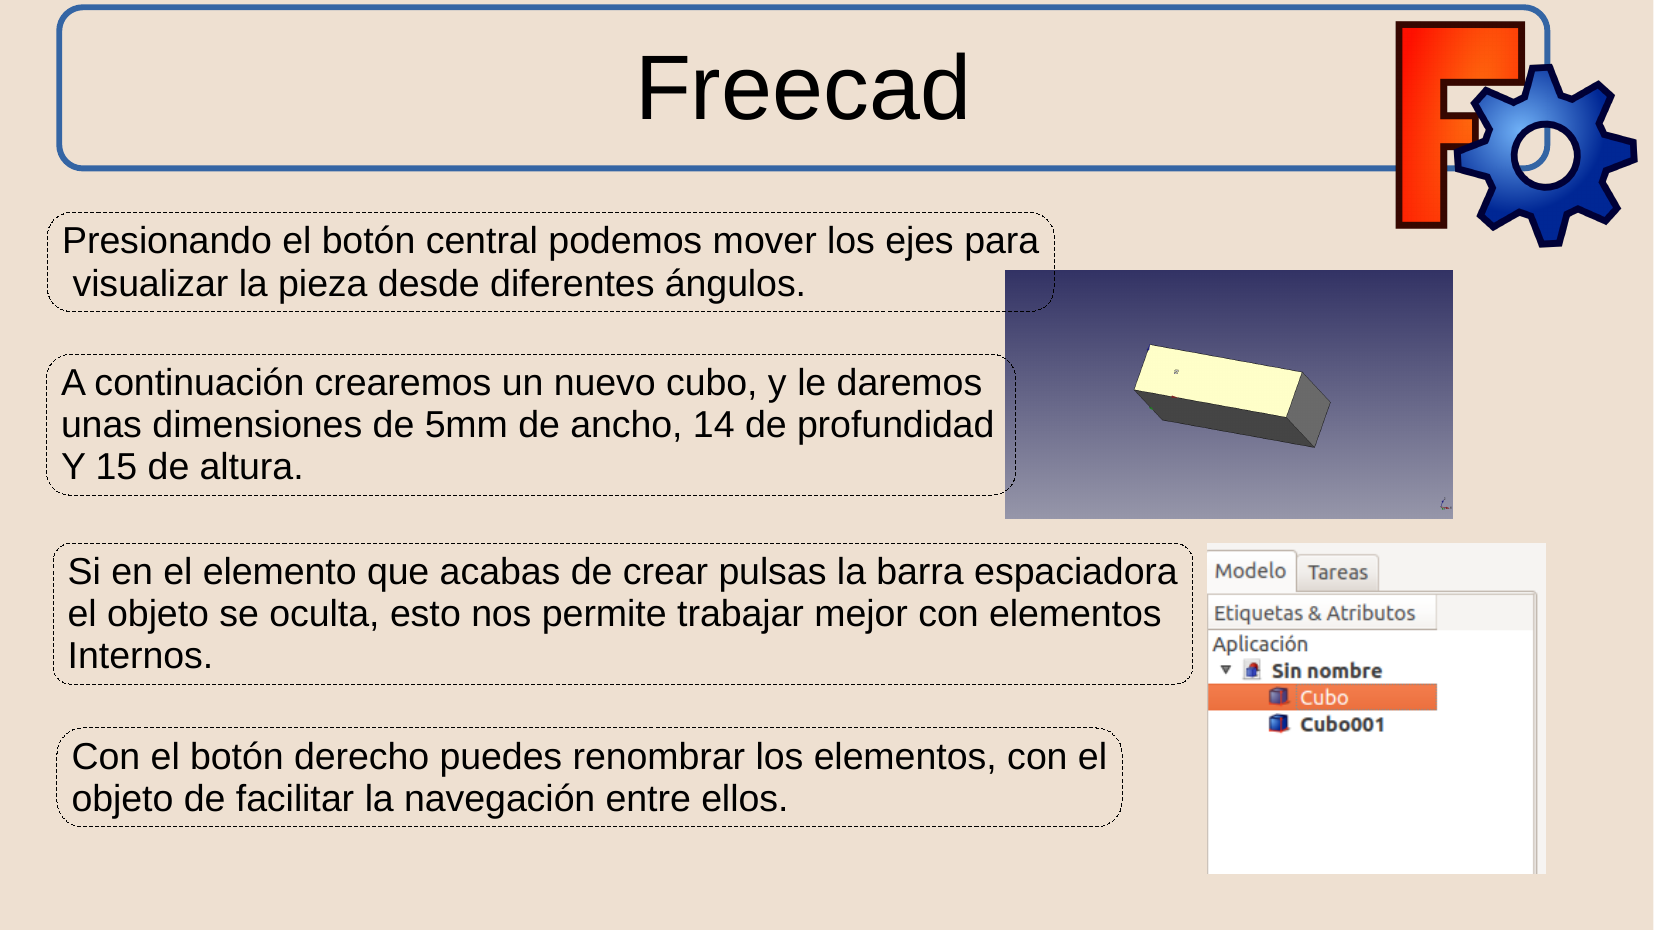

# Freecad
Presionando el botón central podemos mover los ejes para
 visualizar la pieza desde diferentes ángulos.
A continuación crearemos un nuevo cubo, y le daremos
unas dimensiones de 5mm de ancho, 14 de profundidad
Y 15 de altura.
Si en el elemento que acabas de crear pulsas la barra espaciadora
el objeto se oculta, esto nos permite trabajar mejor con elementos
Internos.
Con el botón derecho puedes renombrar los elementos, con el
objeto de facilitar la navegación entre ellos.